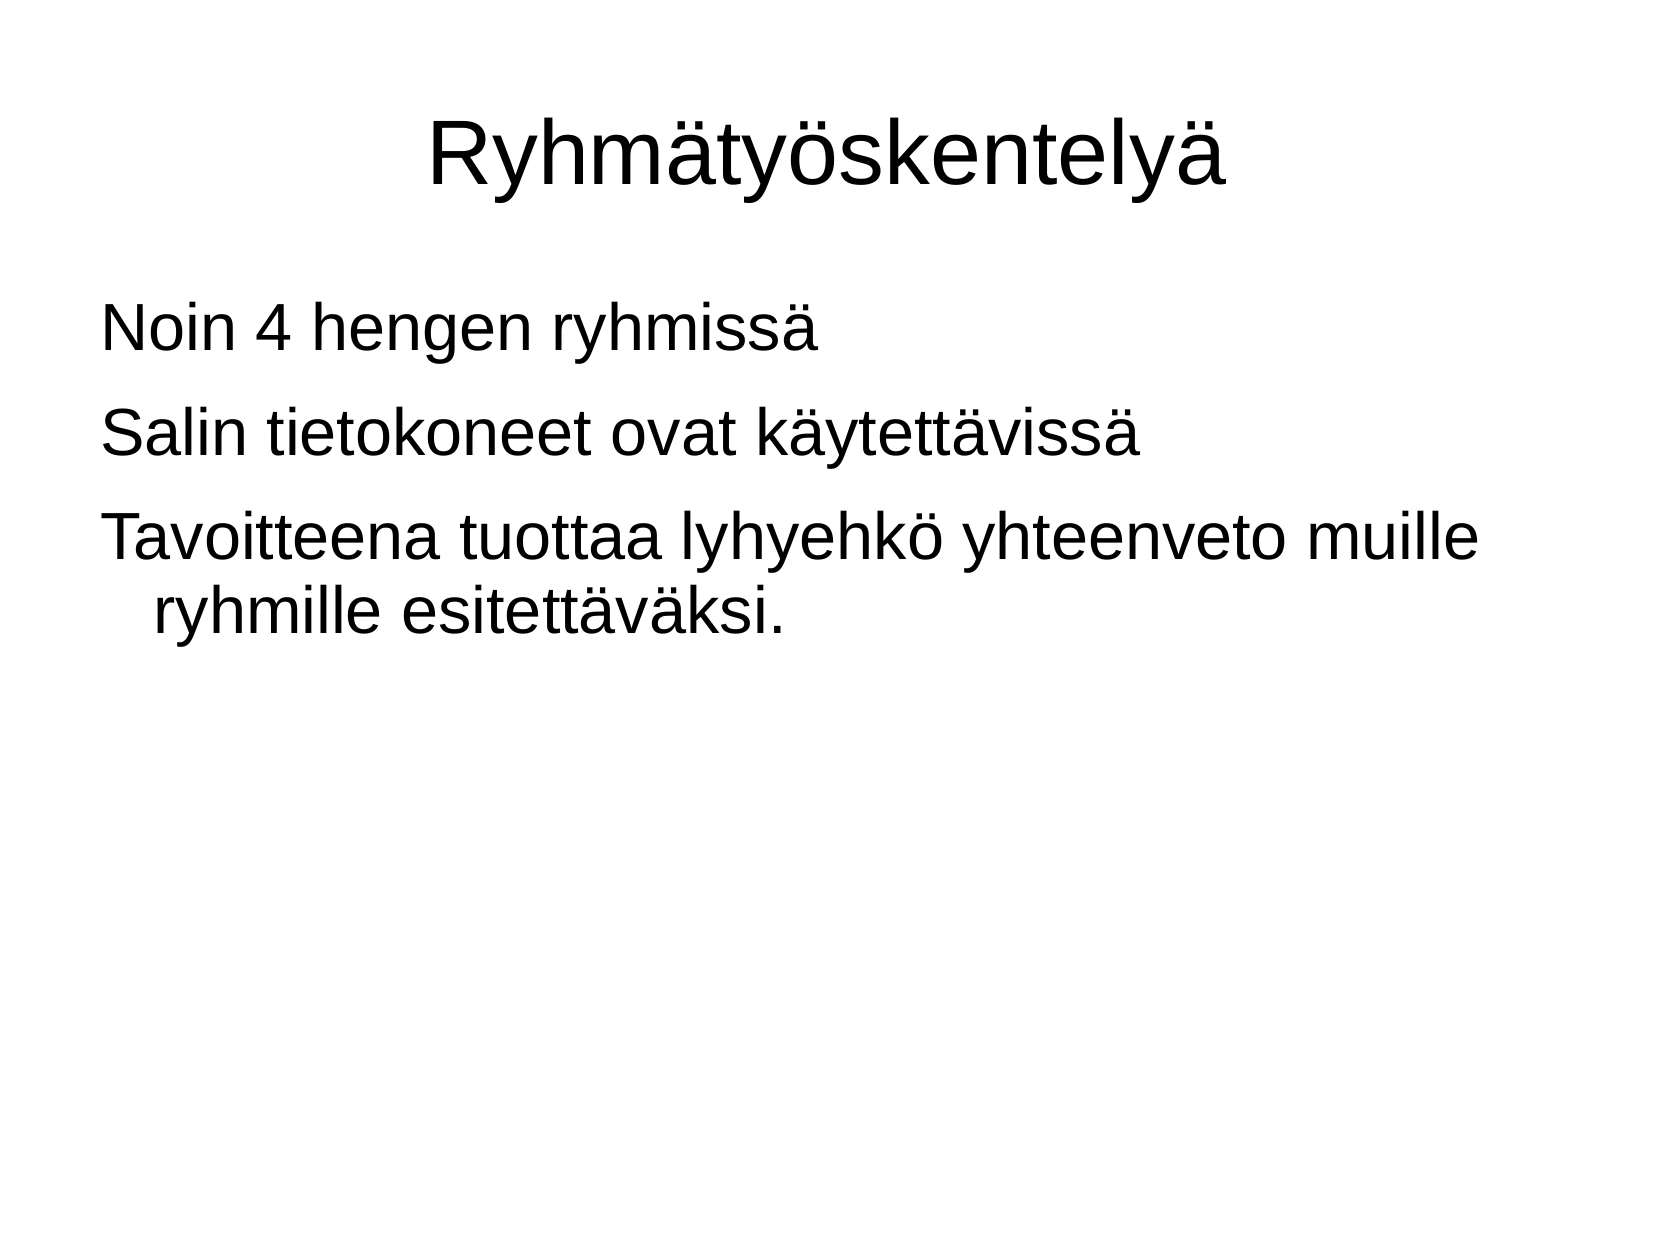

# Ryhmätyöskentelyä
Noin 4 hengen ryhmissä
Salin tietokoneet ovat käytettävissä
Tavoitteena tuottaa lyhyehkö yhteenveto muille ryhmille esitettäväksi.